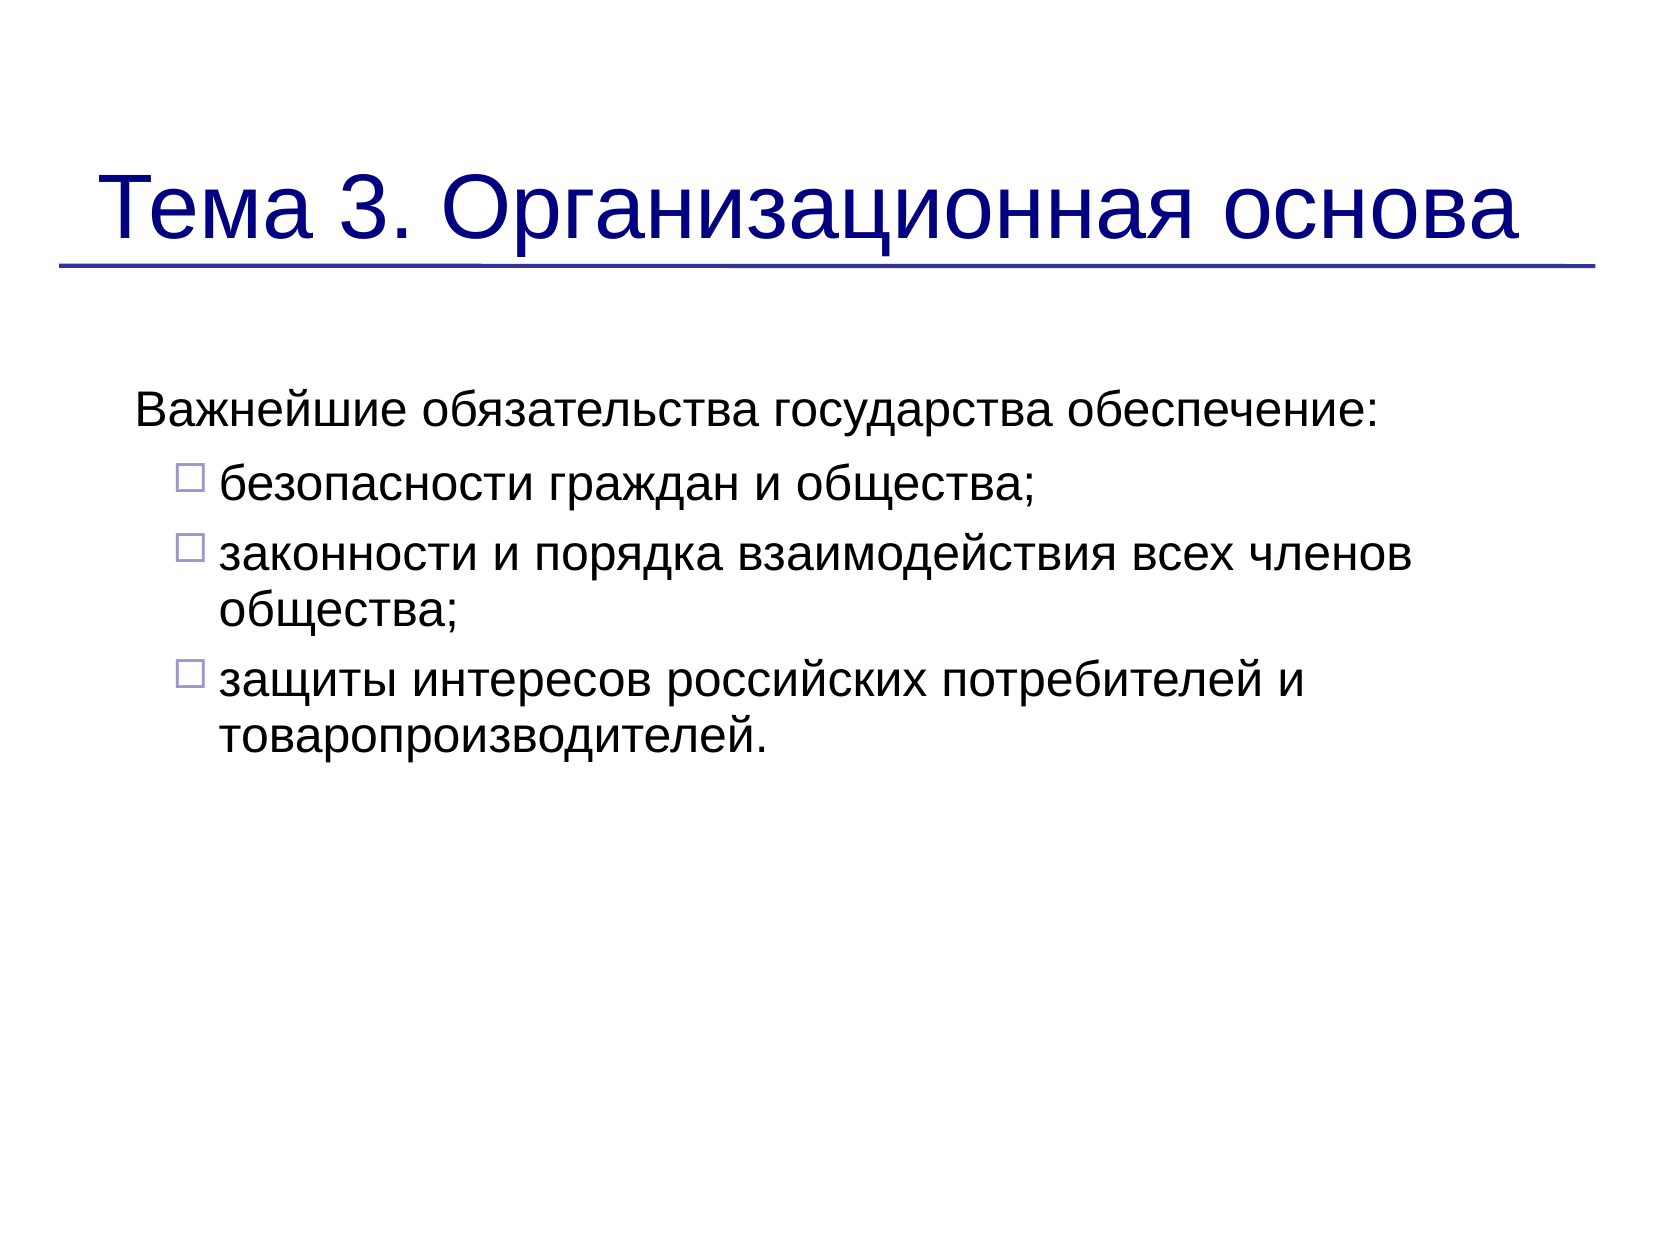

# Тема 3. Организационная основа
 Важнейшие обязательства государства обеспечение:
безопасности граждан и общества;
законности и порядка взаимодействия всех членов общества;
защиты интересов российских потребителей и товаропроизводителей.